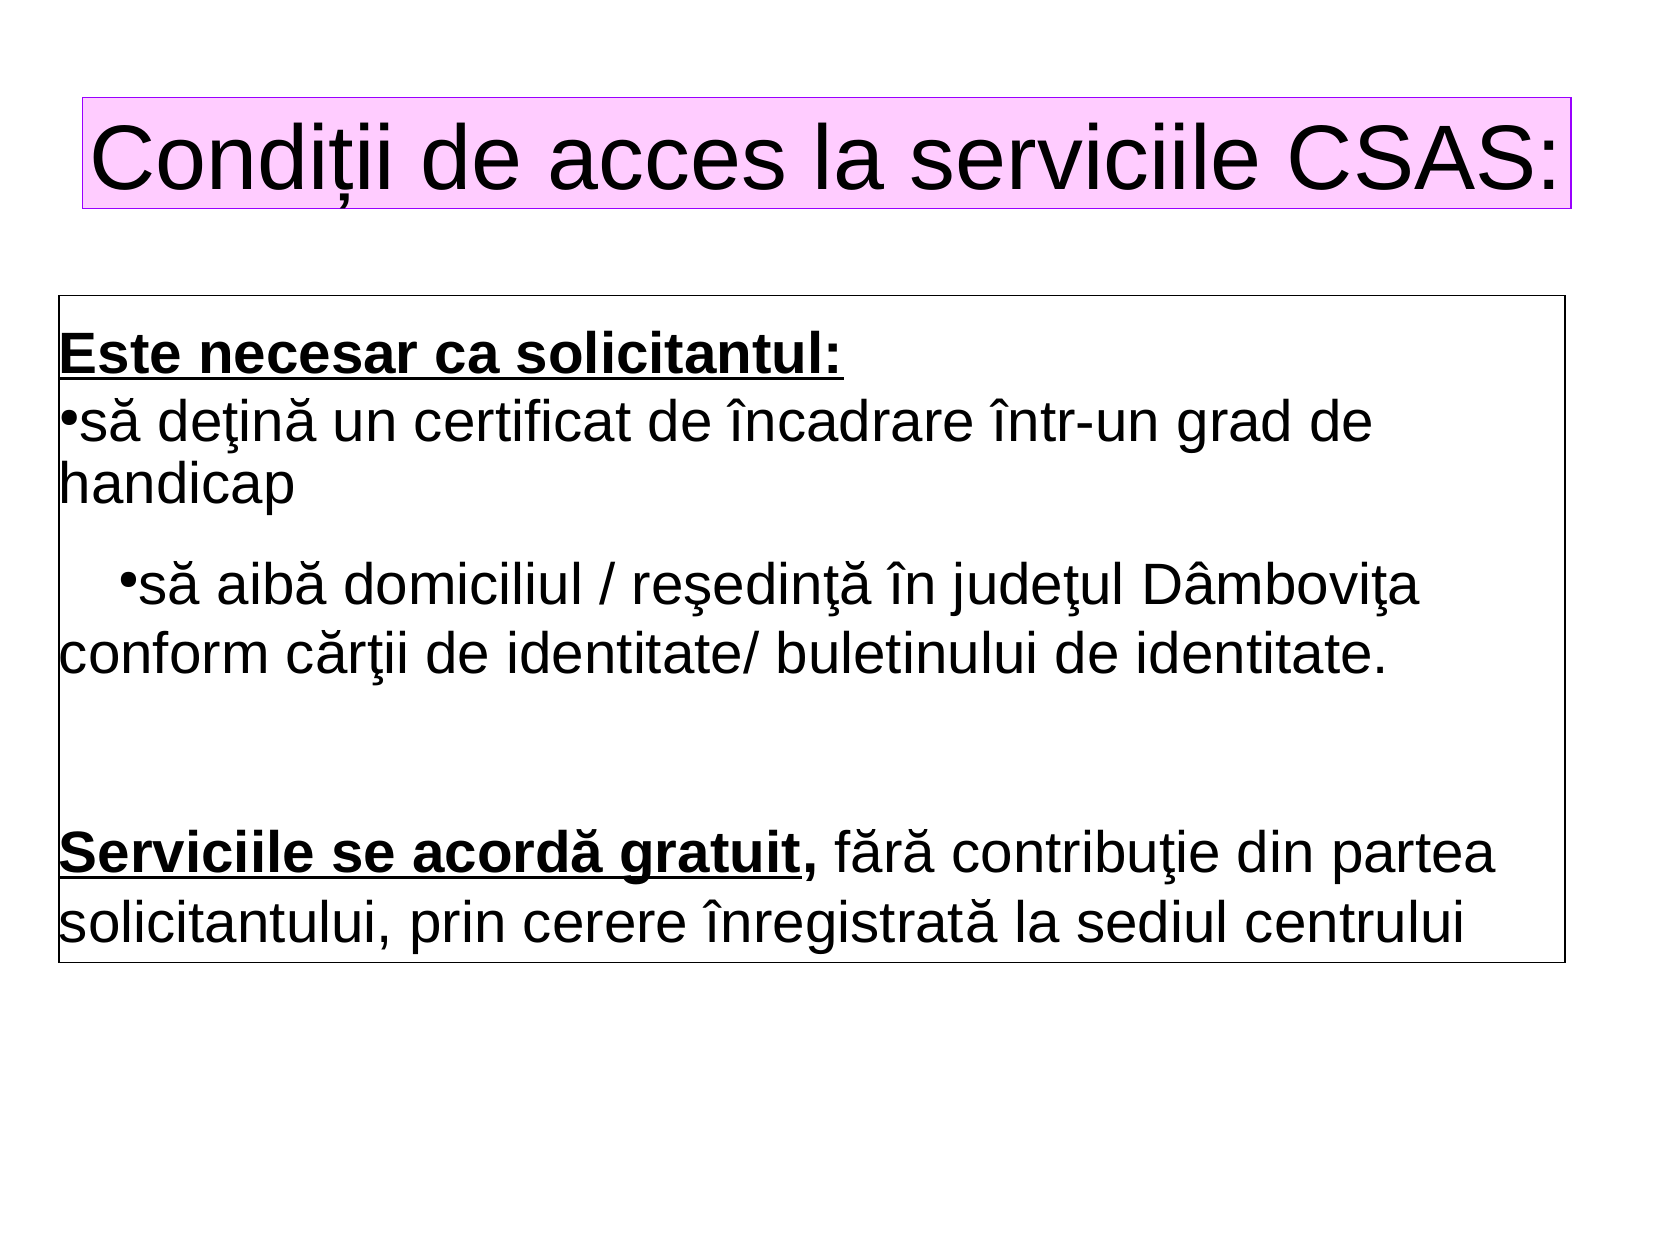

# Condiții de acces la serviciile CSAS:
Este necesar ca solicitantul:
să deţină un certificat de încadrare într-un grad de handicap
să aibă domiciliul / reşedinţă în judeţul Dâmboviţa conform cărţii de identitate/ buletinului de identitate.
Serviciile se acordă gratuit, fără contribuţie din partea solicitantului, prin cerere înregistrată la sediul centrului